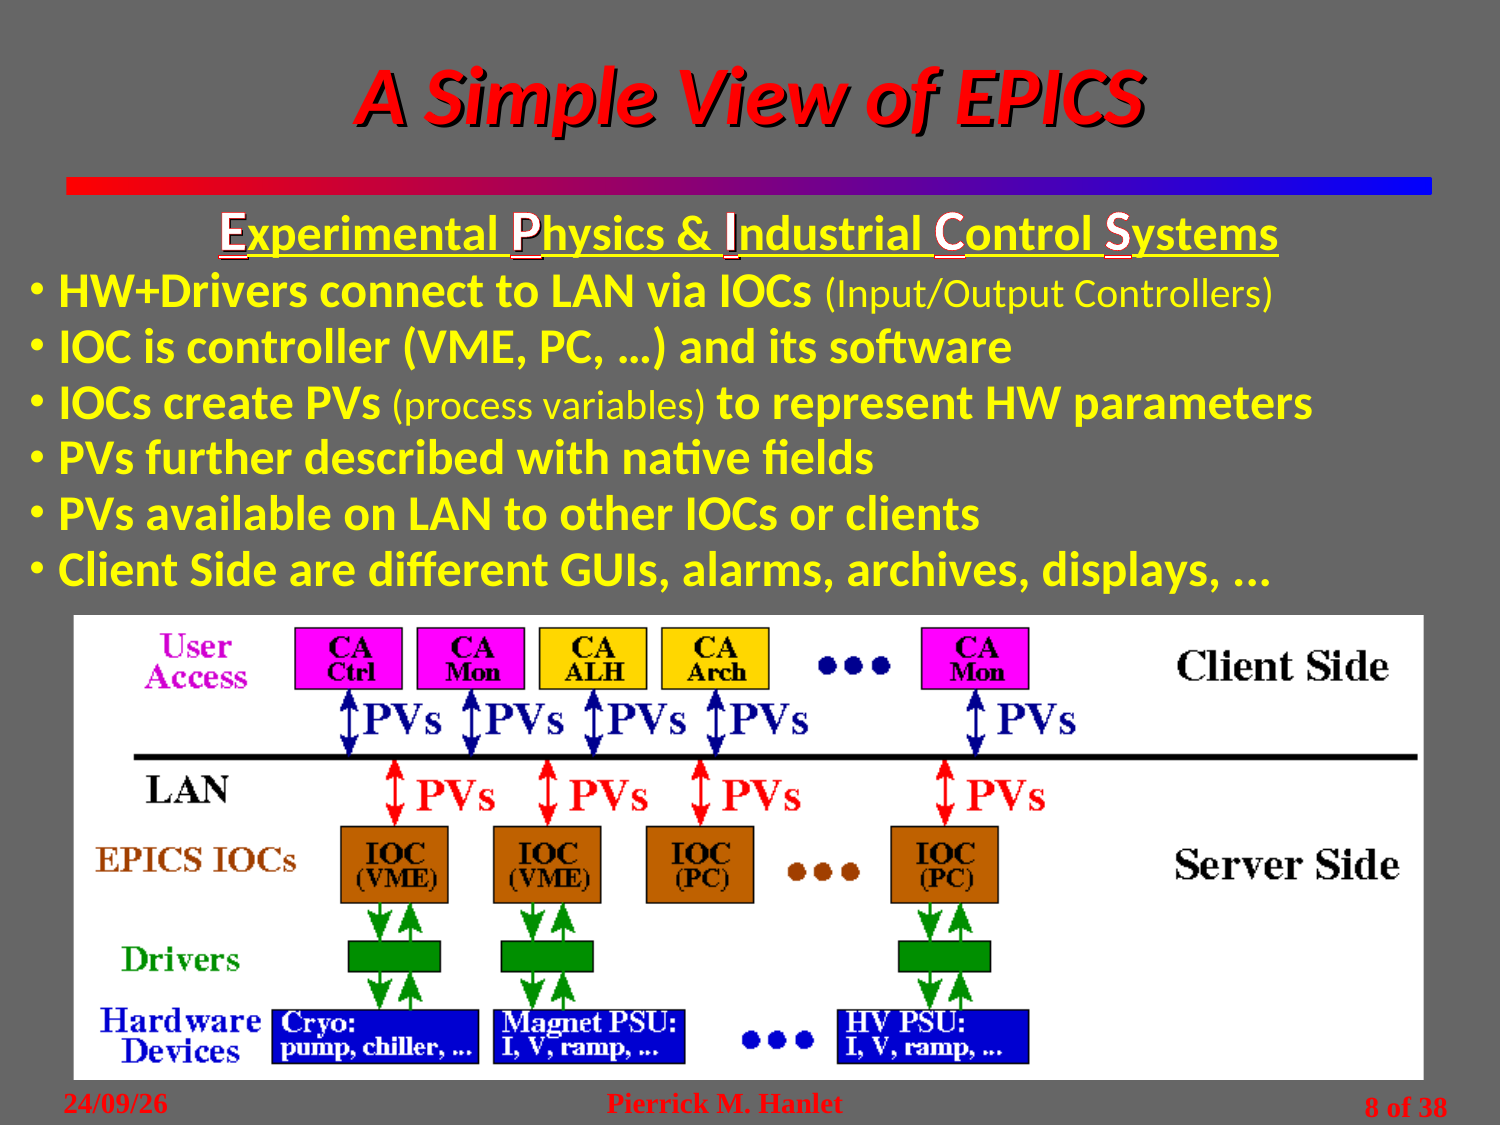

# A Simple View of EPICS
Experimental Physics & Industrial Control Systems
HW+Drivers connect to LAN via IOCs (Input/Output Controllers)
IOC is controller (VME, PC, …) and its software
IOCs create PVs (process variables) to represent HW parameters
PVs further described with native fields
PVs available on LAN to other IOCs or clients
Client Side are different GUIs, alarms, archives, displays, ...
8
Pierrick Hanlet